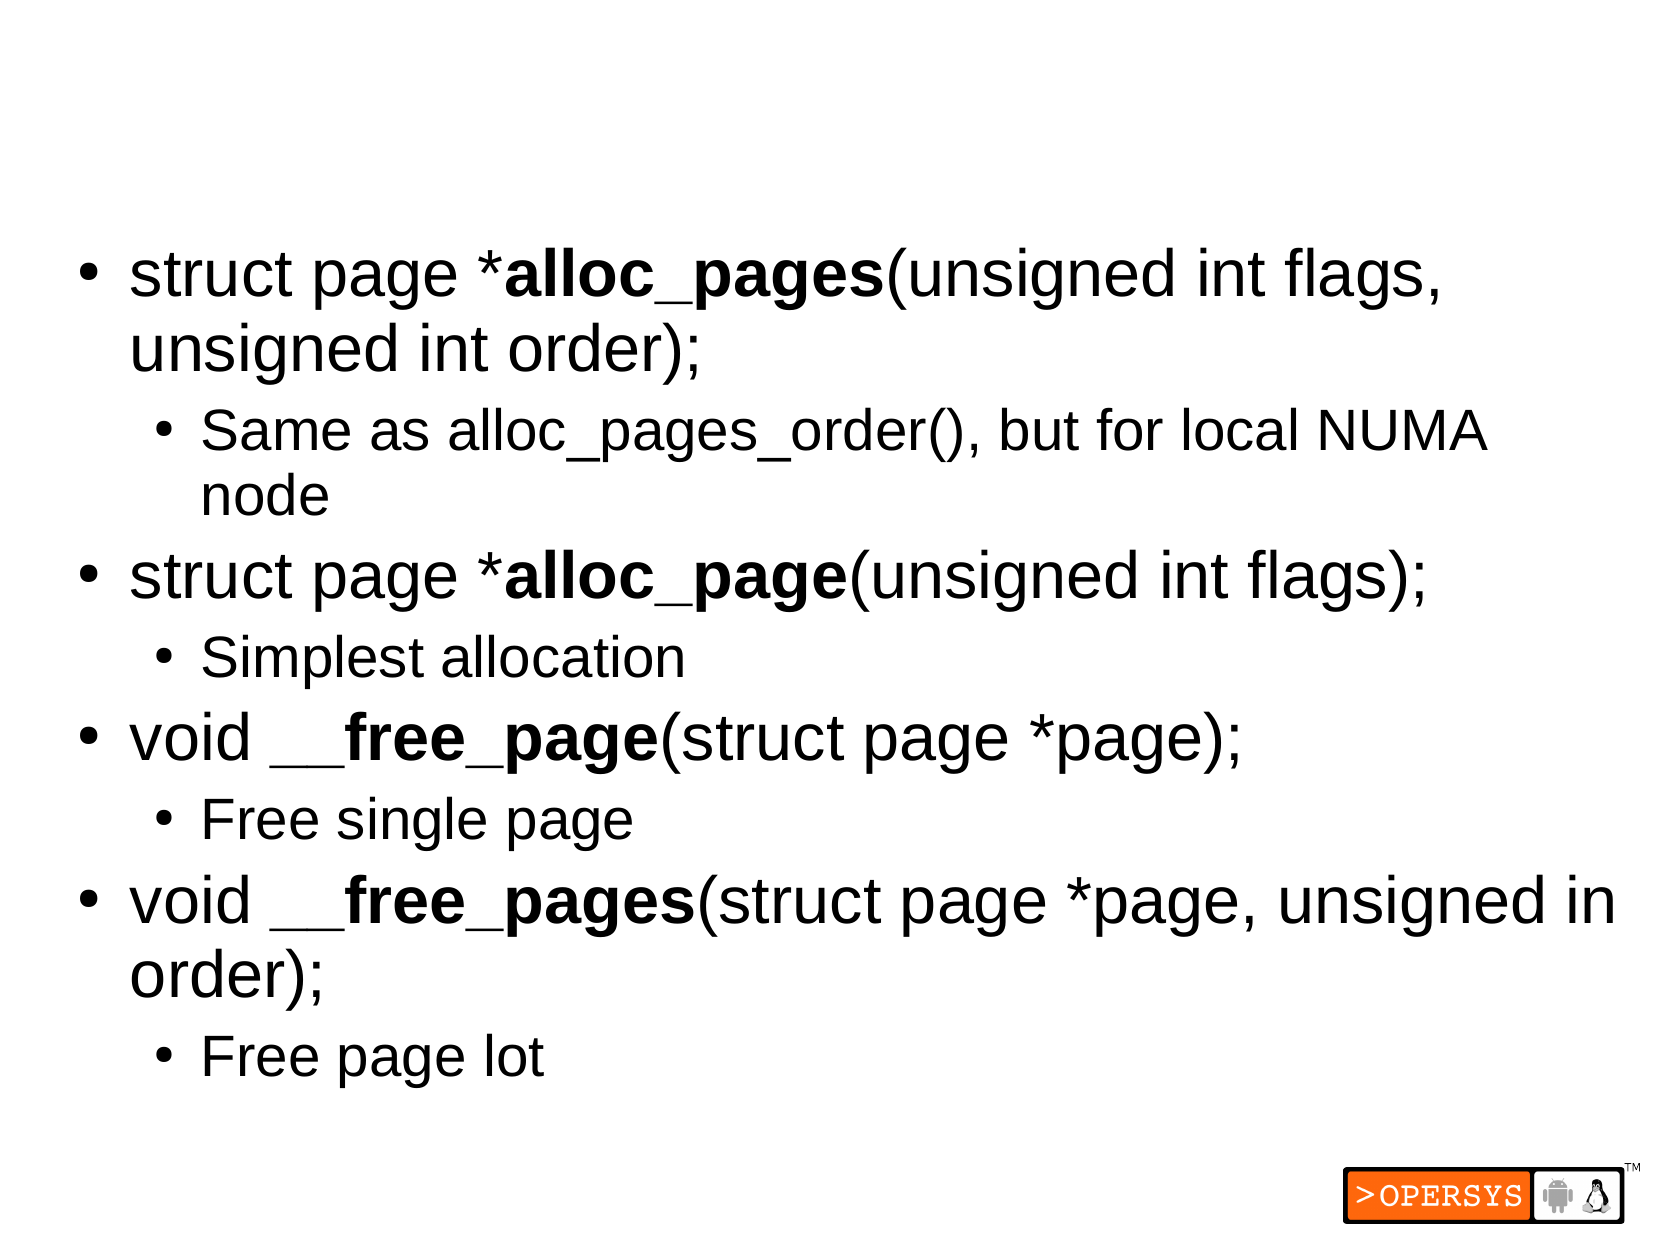

# struct page *alloc_pages(unsigned int flags, unsigned int order);
Same as alloc_pages_order(), but for local NUMA node
struct page *alloc_page(unsigned int flags);
Simplest allocation
void __free_page(struct page *page);
Free single page
void __free_pages(struct page *page, unsigned in order);
Free page lot